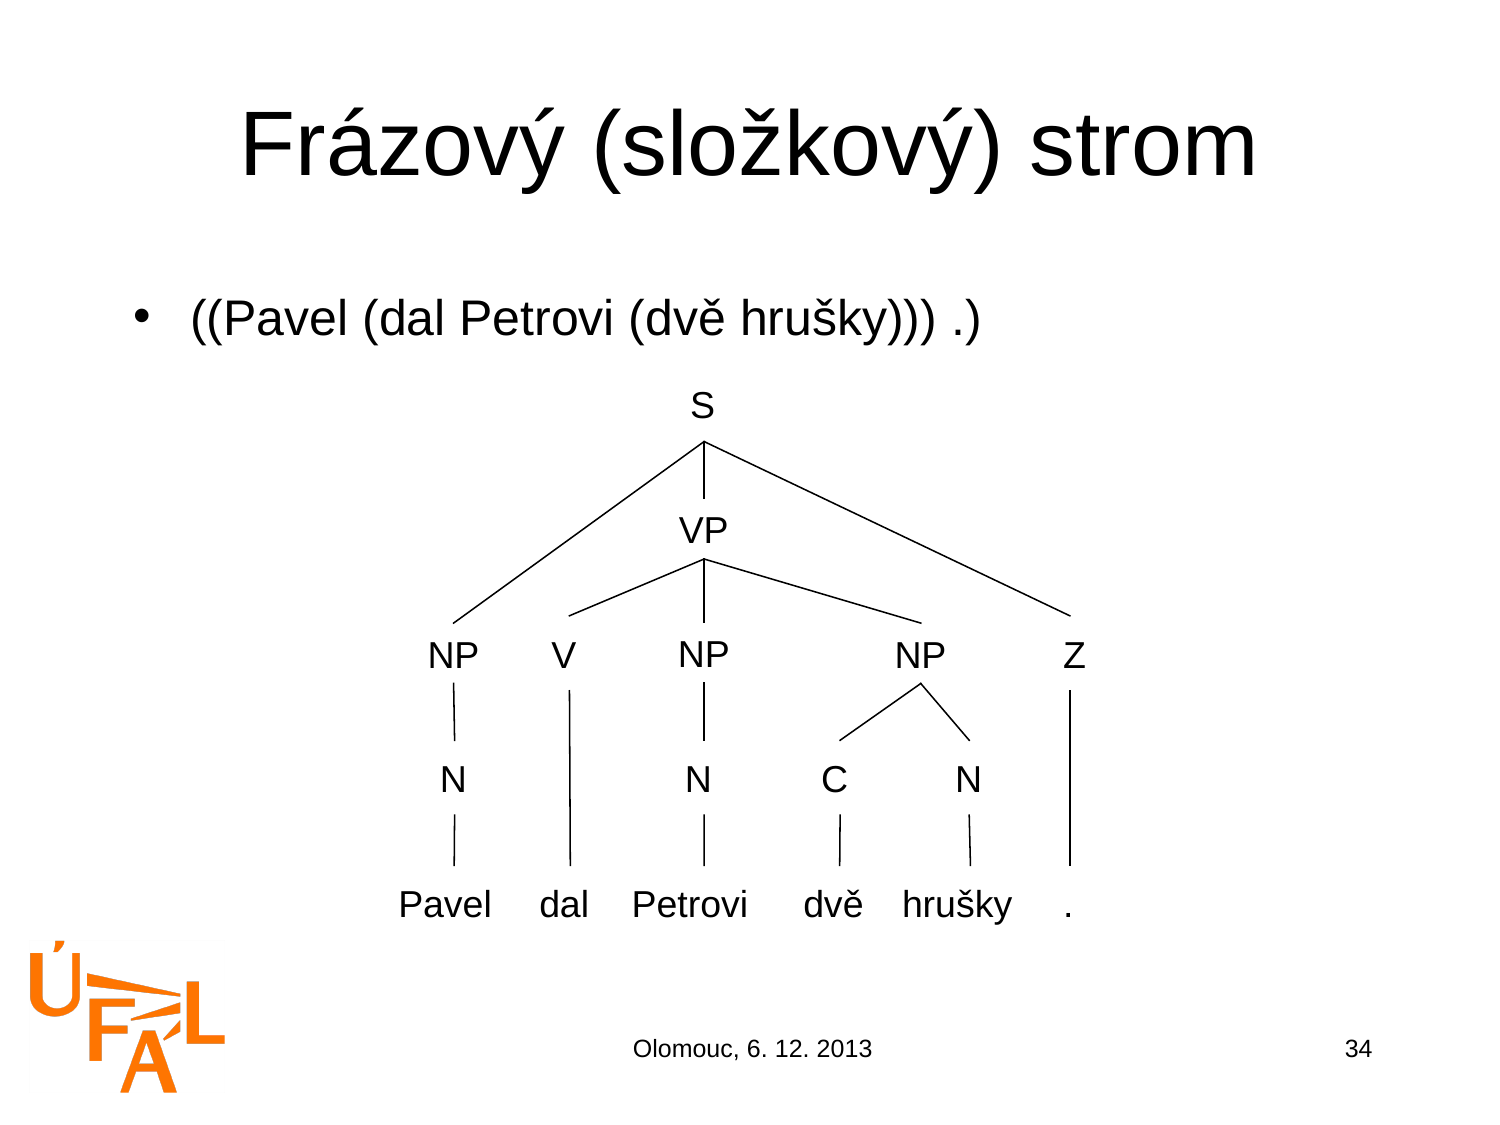

# Frázový (složkový) strom
((Pavel (dal Petrovi (dvě hrušky))) .)
S
VP
V
Z
NP
NP
NP
N
N
C
N
Pavel
dal
Petrovi
dvě
hrušky
.
Olomouc, 6. 12. 2013
34